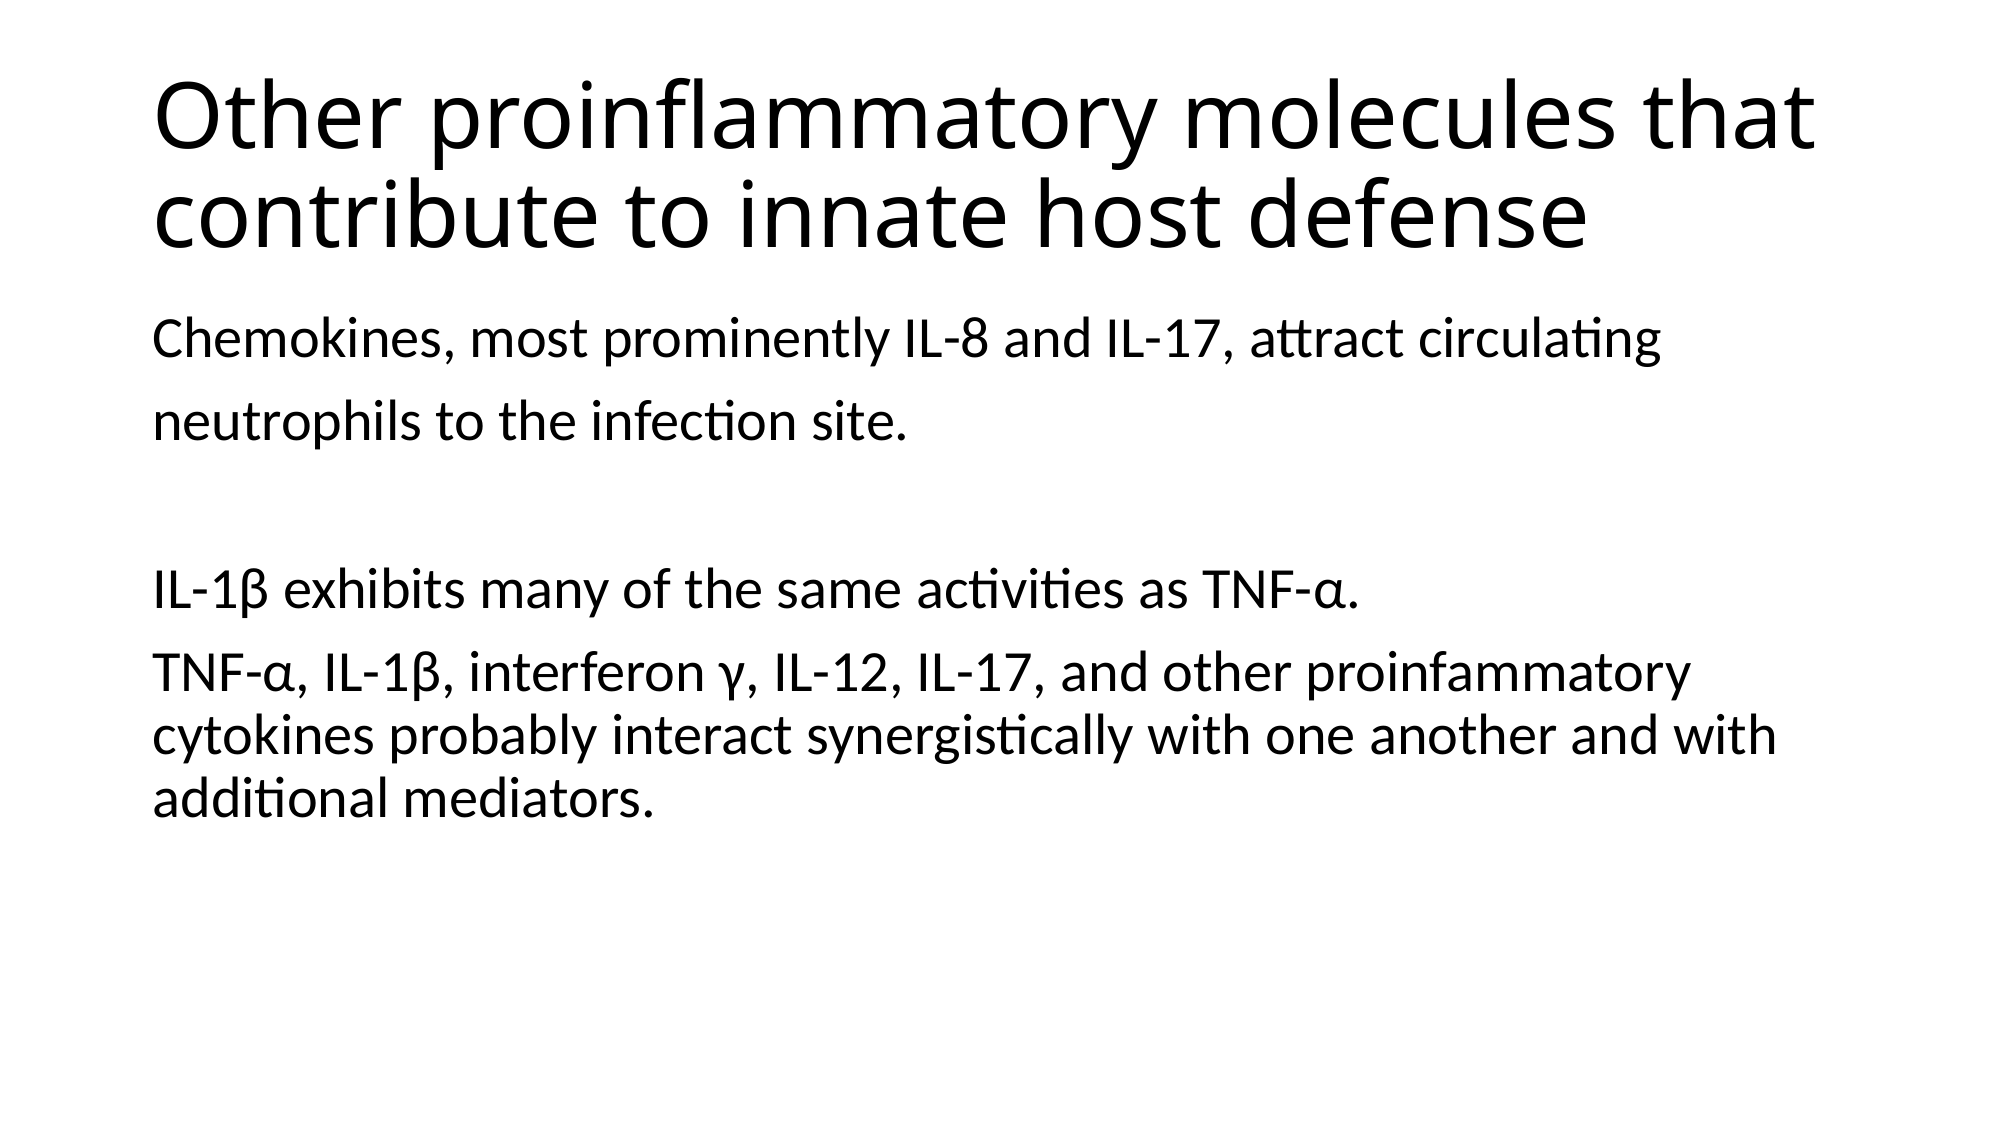

# Other proinflammatory molecules that contribute to innate host defense
Chemokines, most prominently IL-8 and IL-17, attract circulating
neutrophils to the infection site.
IL-1β exhibits many of the same activities as TNF-α.
TNF-α, IL-1β, interferon γ, IL-12, IL-17, and other proinfammatory cytokines probably interact synergistically with one another and with additional mediators.